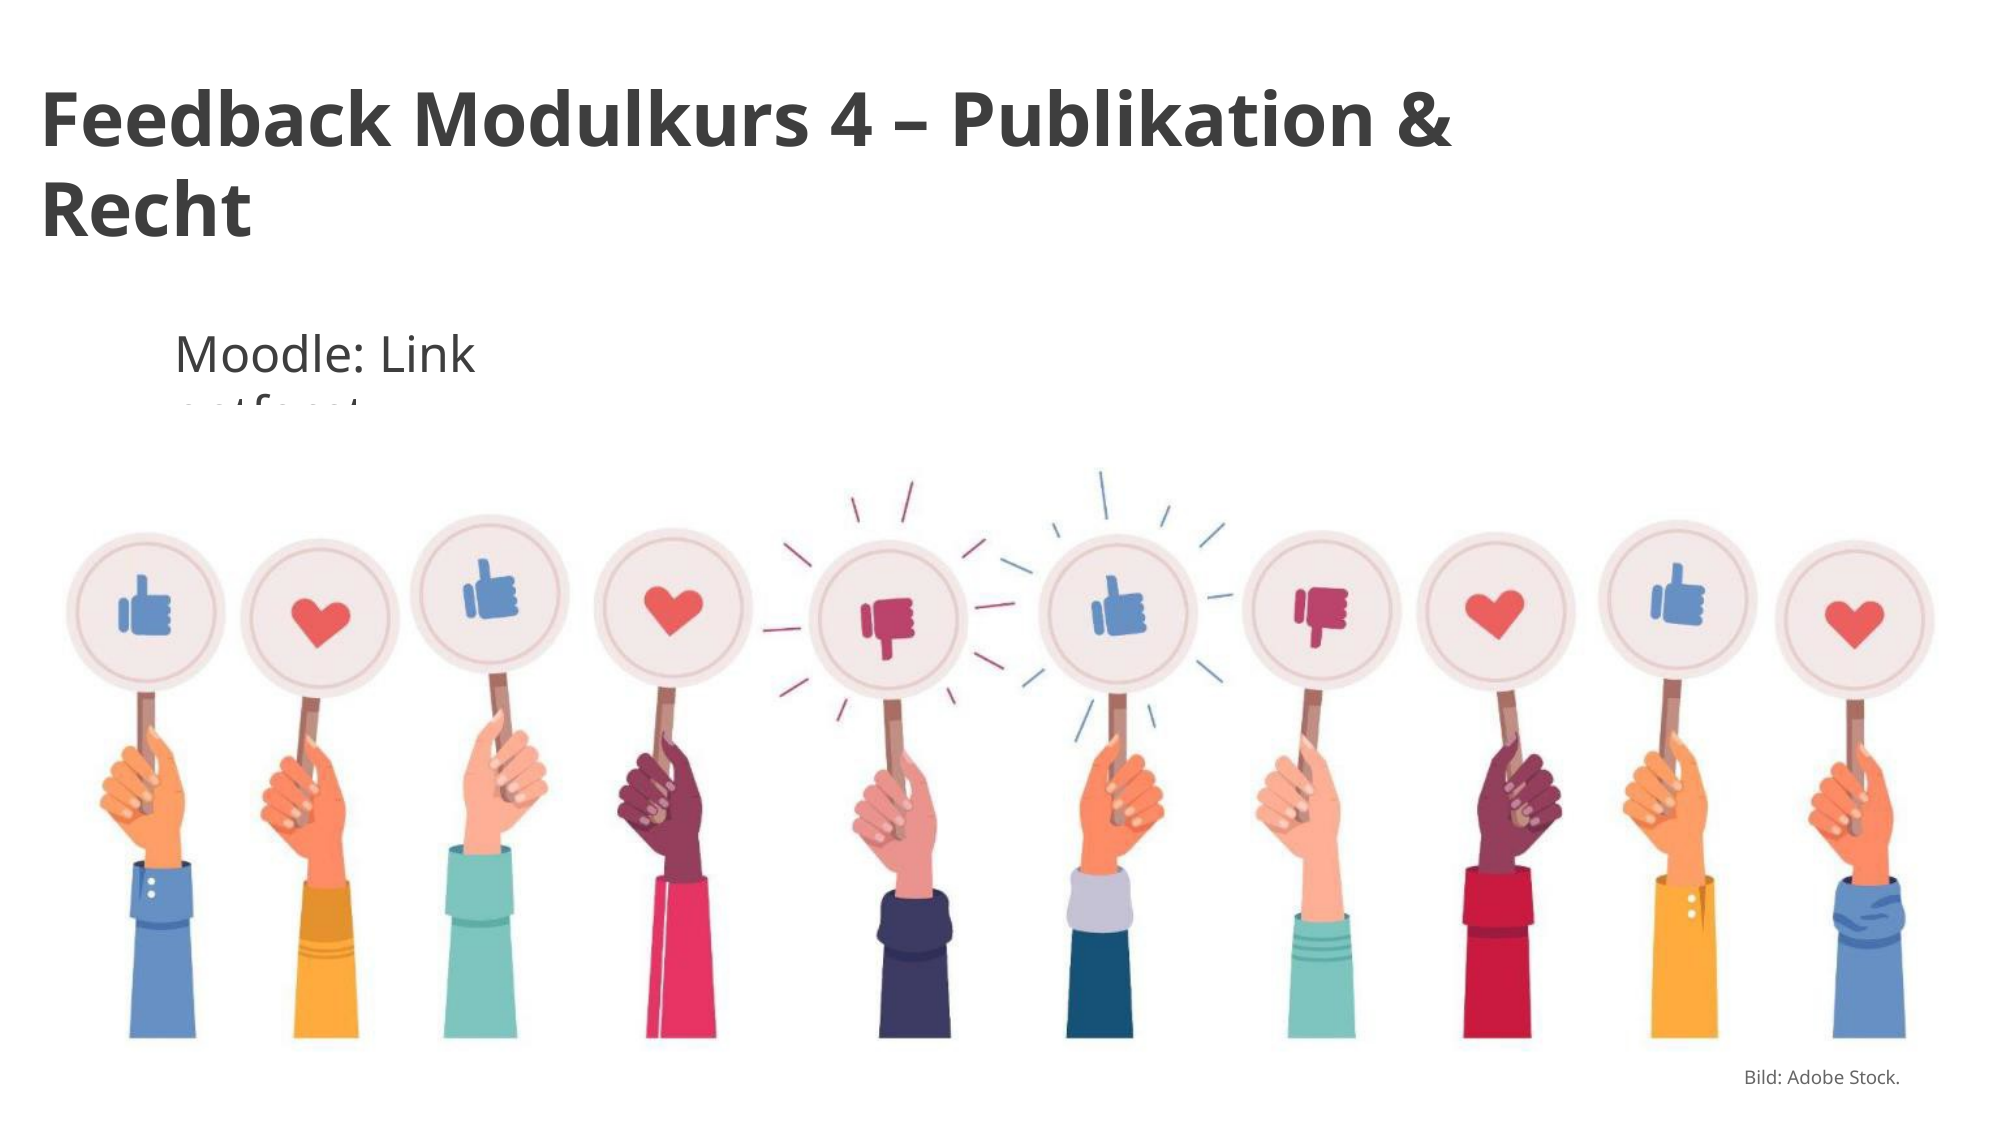

Feedback Modulkurs 4 – Publikation & Recht
Moodle: Link entfernt
Forschungsdatenmanagement in Brandenburg	110
Bild: Adobe Stock.